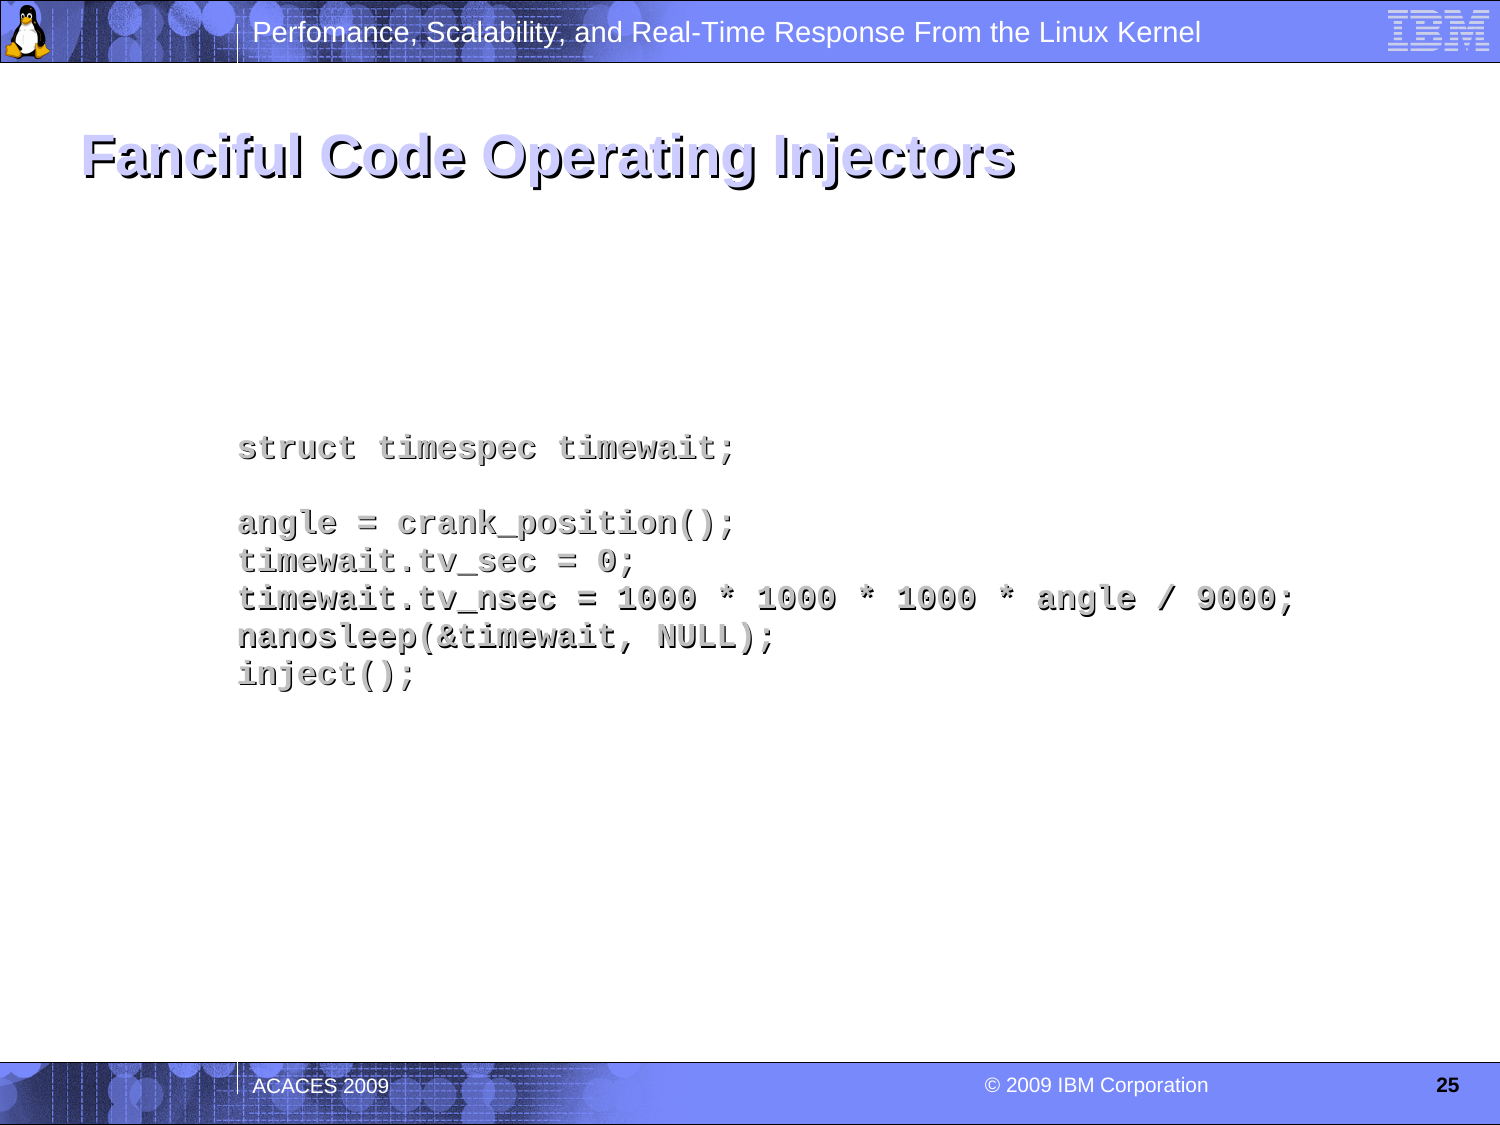

# Fanciful Code Operating Injectors
struct timespec timewait;
angle = crank_position();
timewait.tv_sec = 0;
timewait.tv_nsec = 1000 * 1000 * 1000 * angle / 9000;
nanosleep(&timewait, NULL);
inject();
25